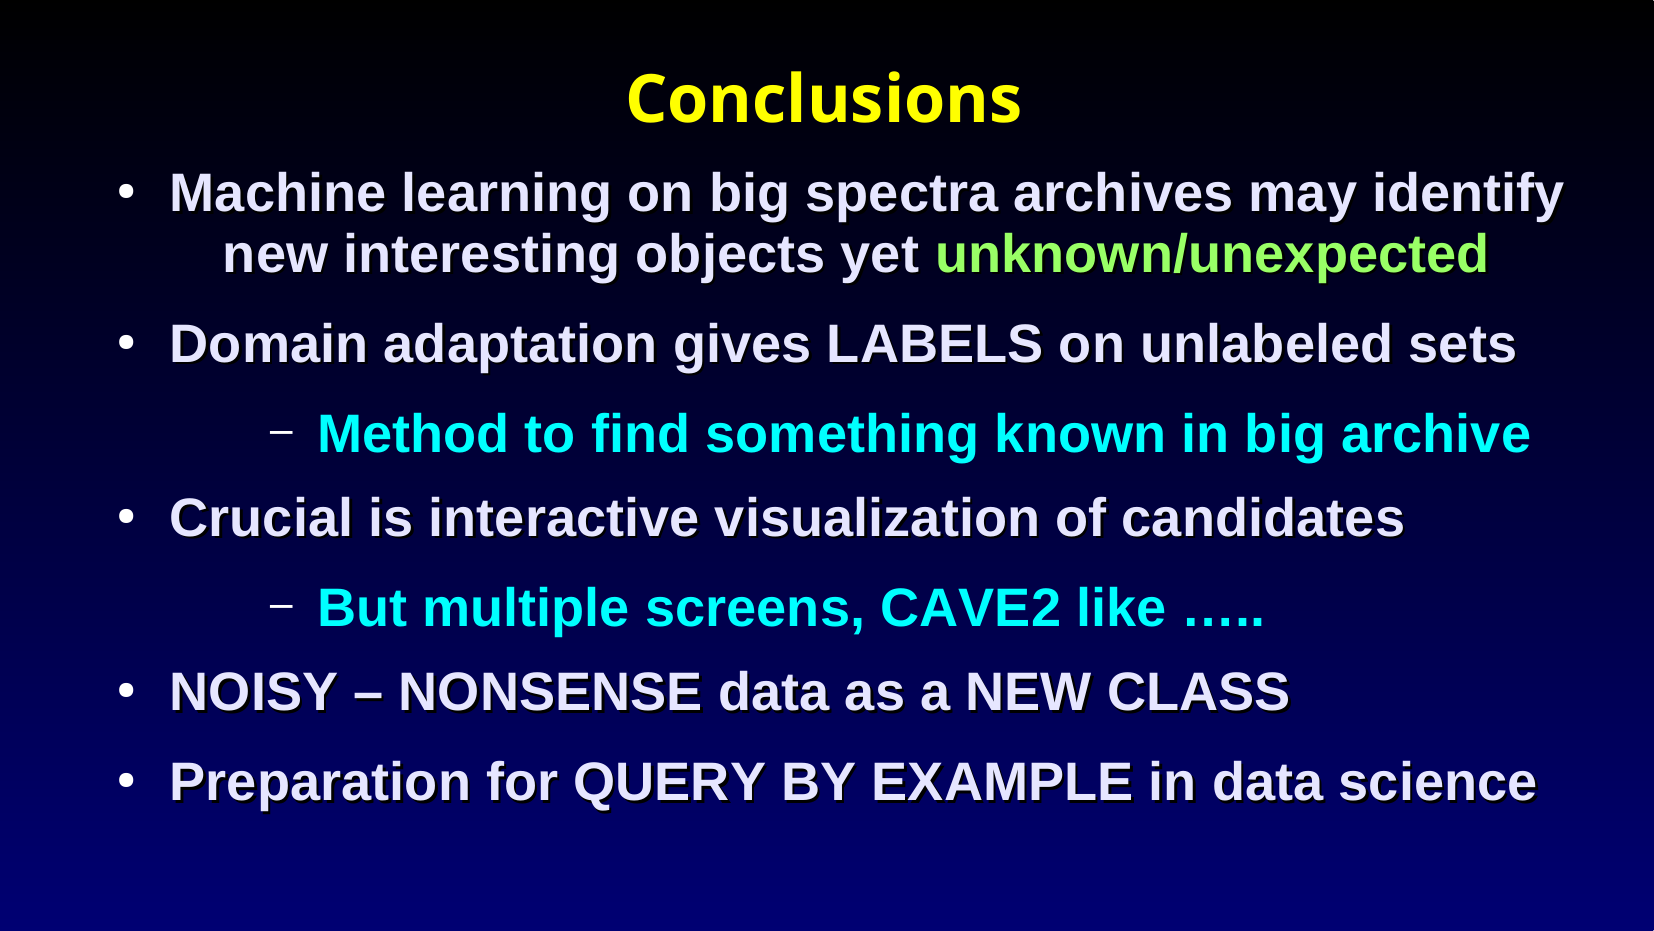

# Conclusions
Machine learning on big spectra archives may identify new interesting objects yet unknown/unexpected
Domain adaptation gives LABELS on unlabeled sets
Method to find something known in big archive
Crucial is interactive visualization of candidates
But multiple screens, CAVE2 like …..
NOISY – NONSENSE data as a NEW CLASS
Preparation for QUERY BY EXAMPLE in data science